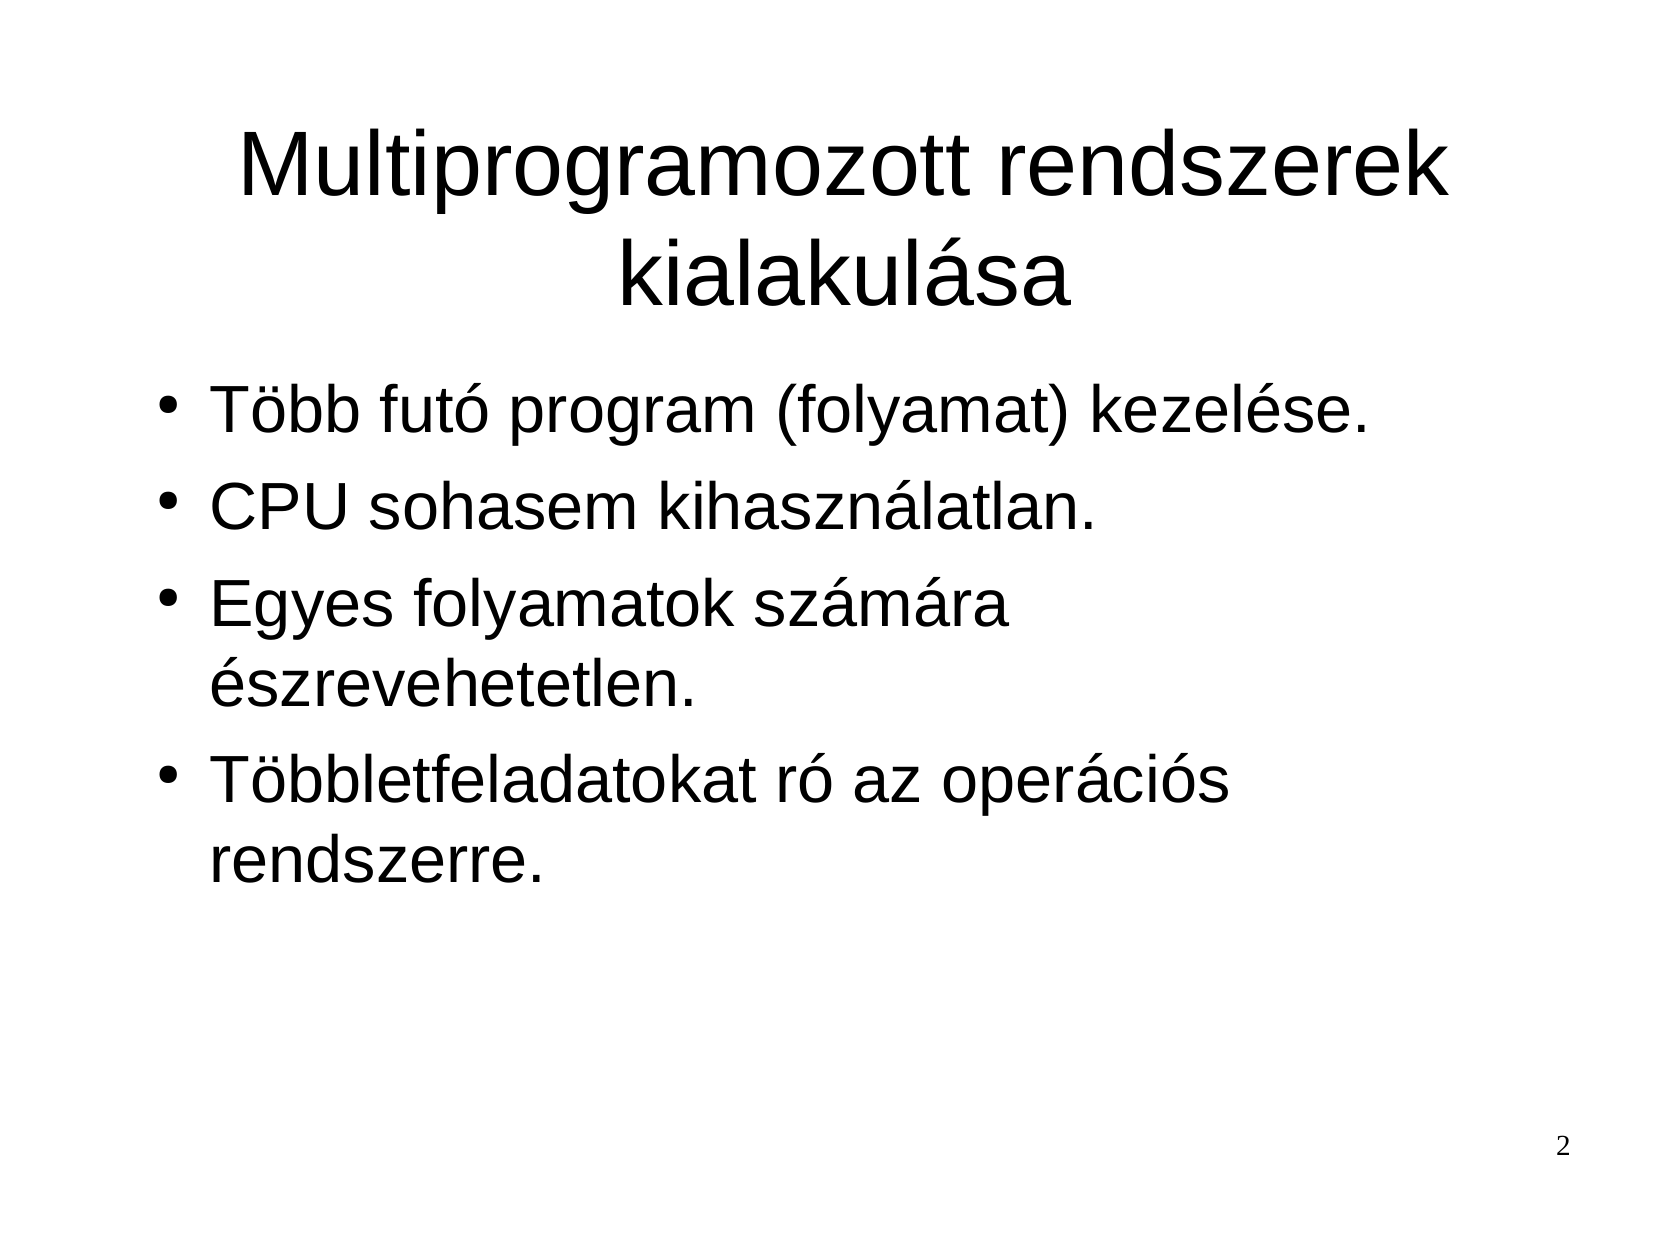

# Multiprogramozott rendszerek kialakulása
Több futó program (folyamat) kezelése.
CPU sohasem kihasználatlan.
Egyes folyamatok számára észrevehetetlen.
Többletfeladatokat ró az operációs rendszerre.
2